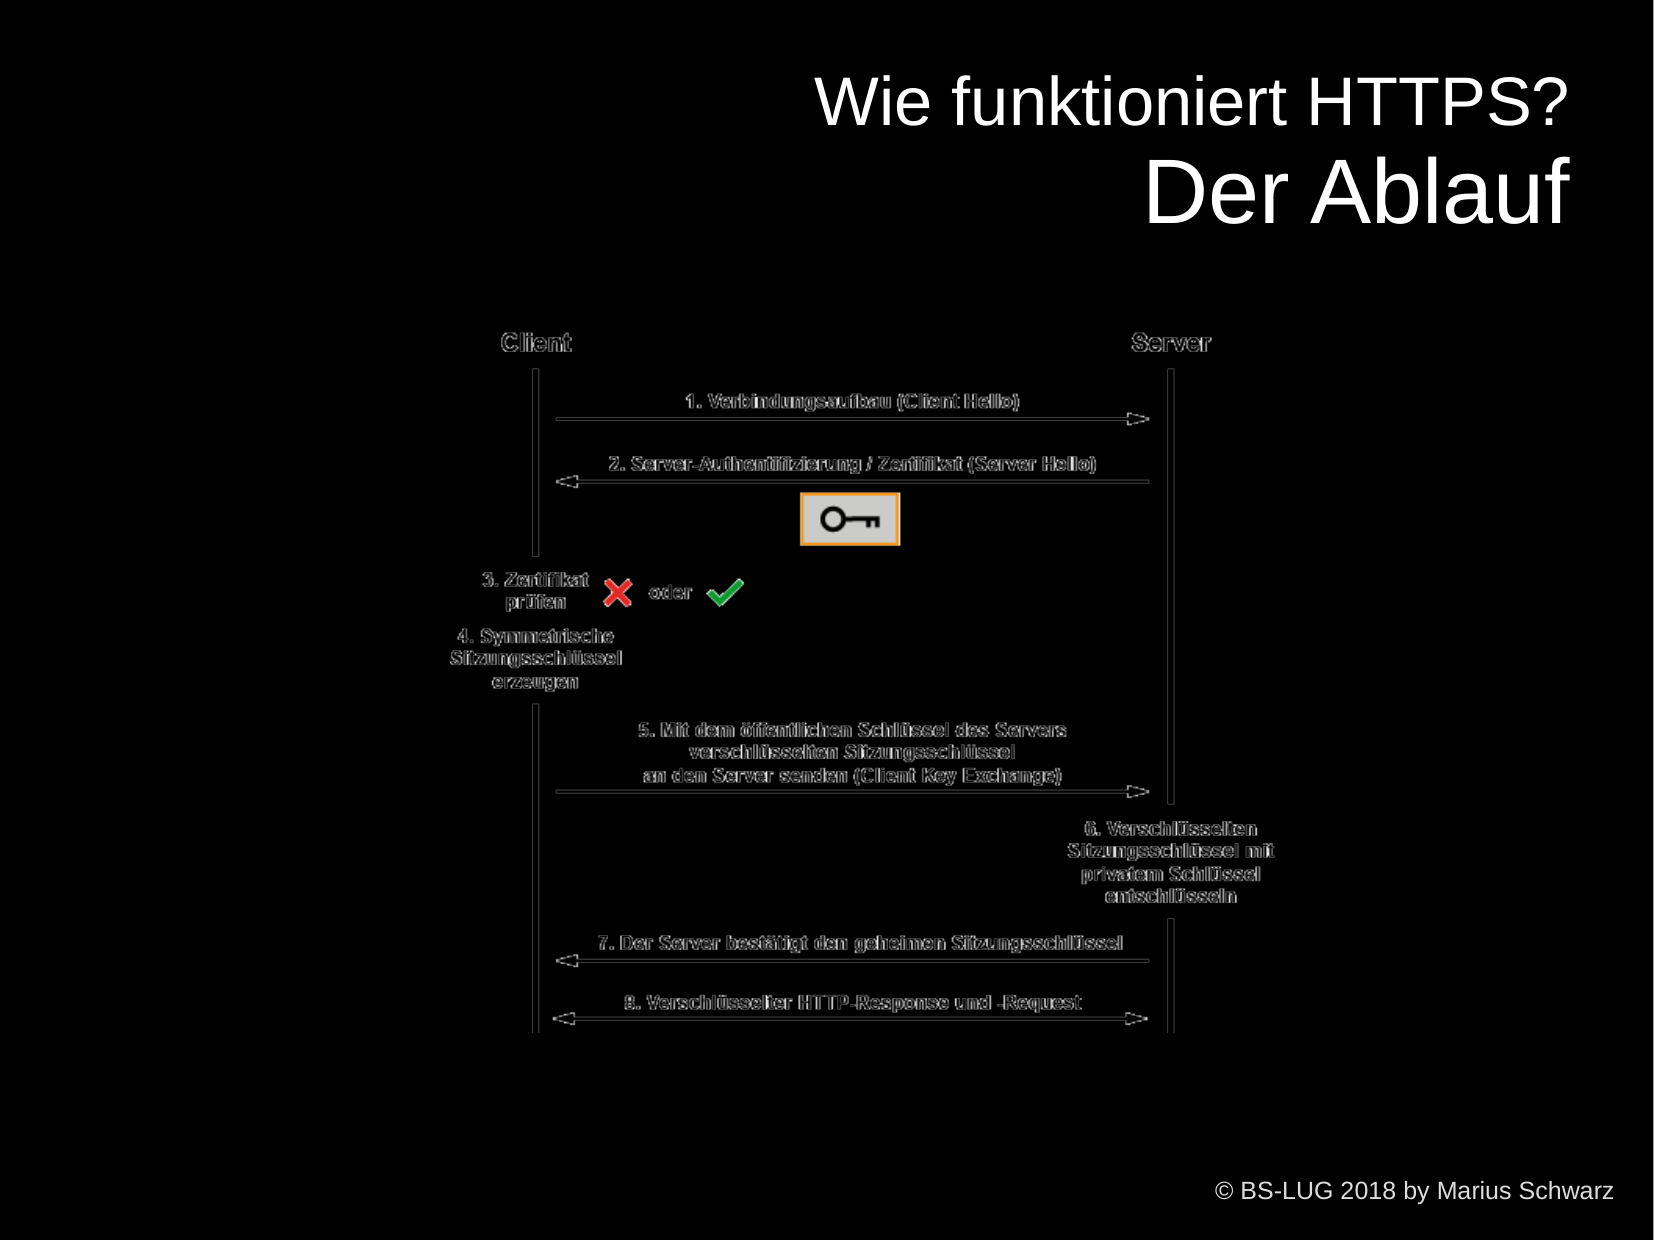

# Wie funktioniert HTTPS? Der Ablauf
© BS-LUG 2018 by Marius Schwarz